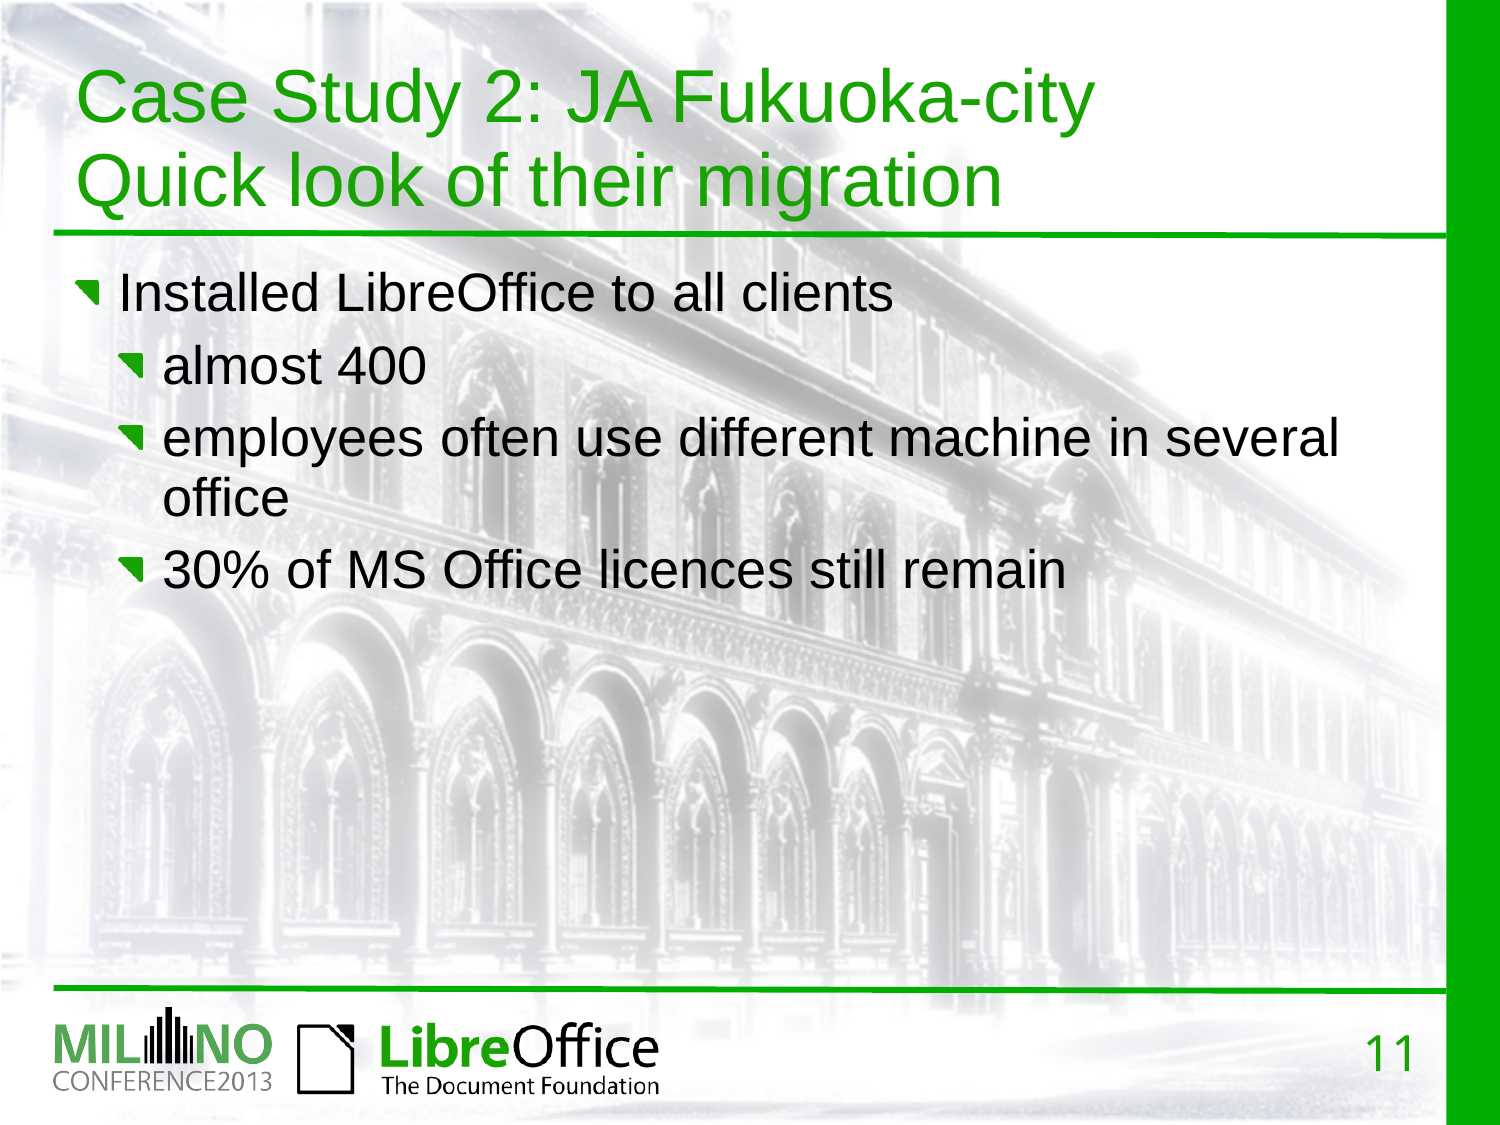

# Case Study 2: JA Fukuoka-city Quick look of their migration
Installed LibreOffice to all clients
almost 400
employees often use different machine in several office
30% of MS Office licences still remain
11